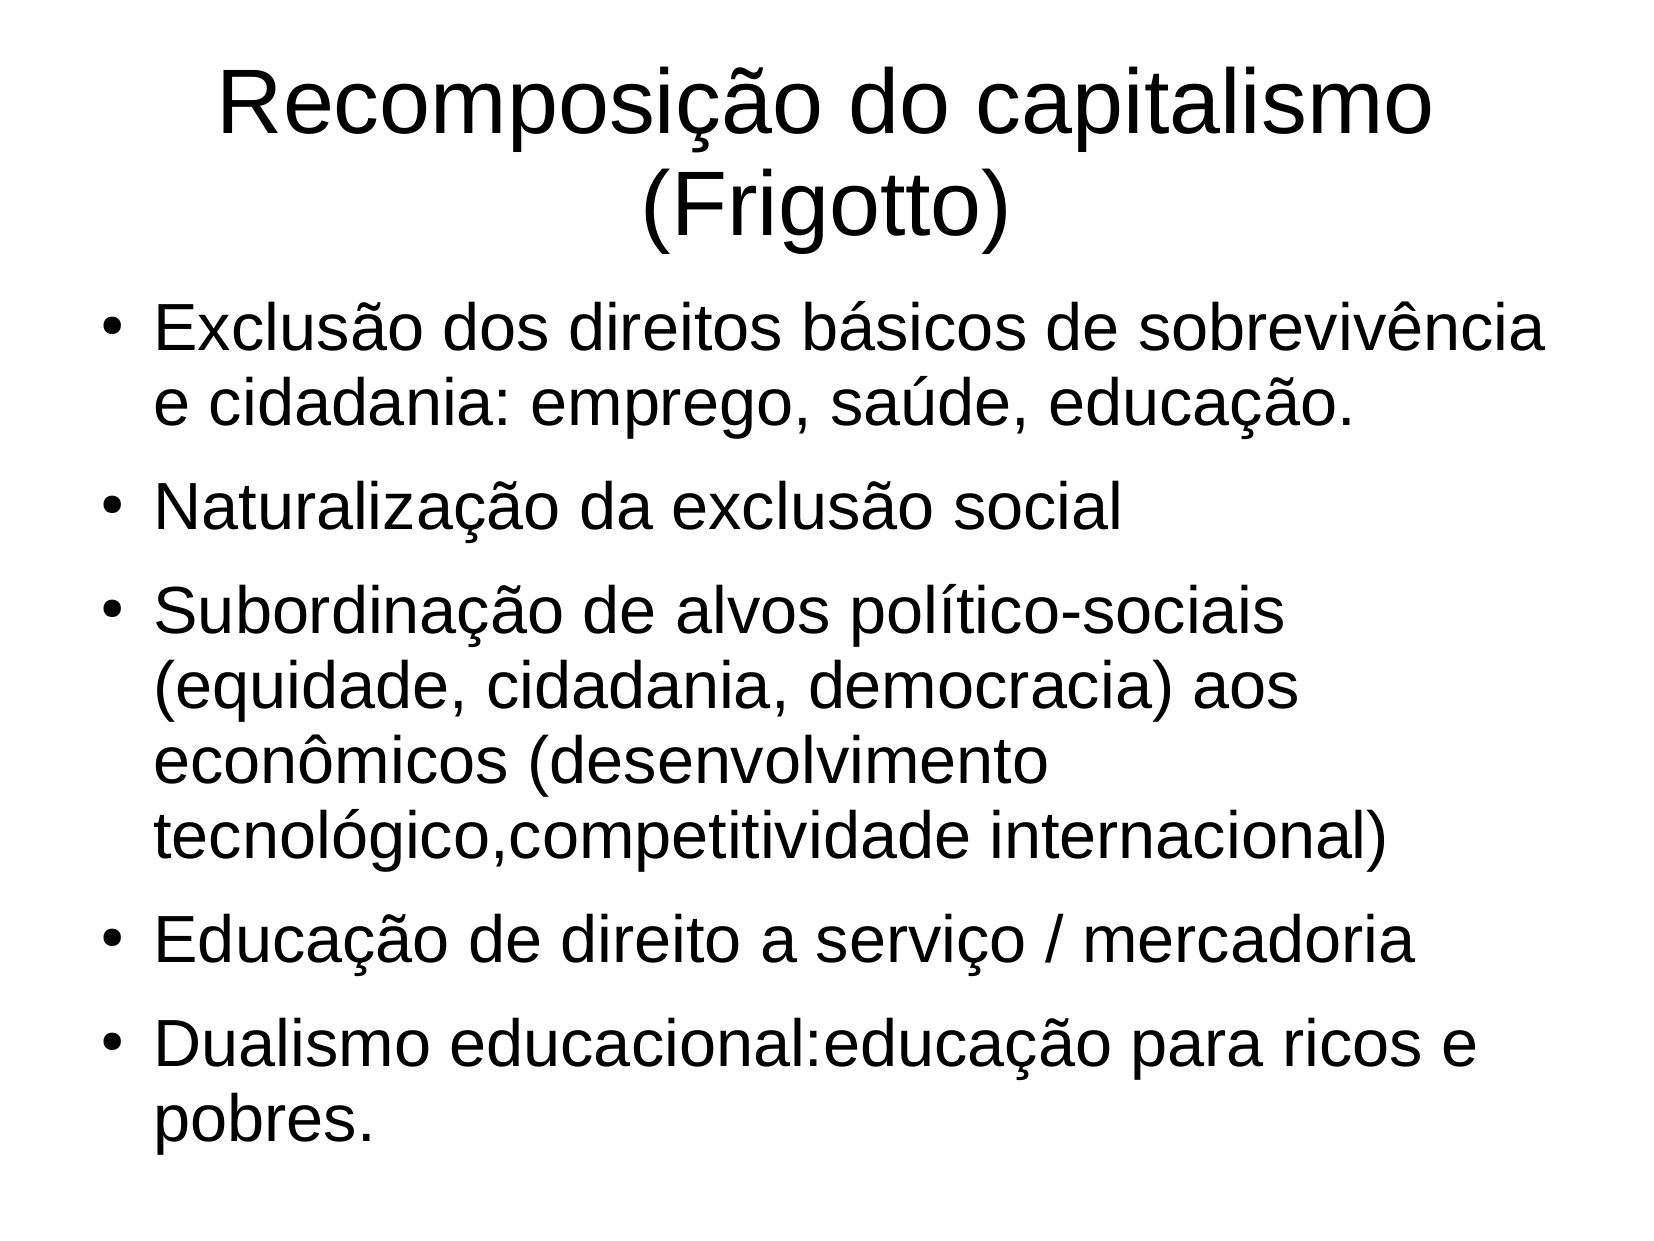

# Recomposição do capitalismo (Frigotto)
Exclusão dos direitos básicos de sobrevivência e cidadania: emprego, saúde, educação.
Naturalização da exclusão social
Subordinação de alvos político-sociais (equidade, cidadania, democracia) aos econômicos (desenvolvimento tecnológico,competitividade internacional)
Educação de direito a serviço / mercadoria
Dualismo educacional:educação para ricos e pobres.